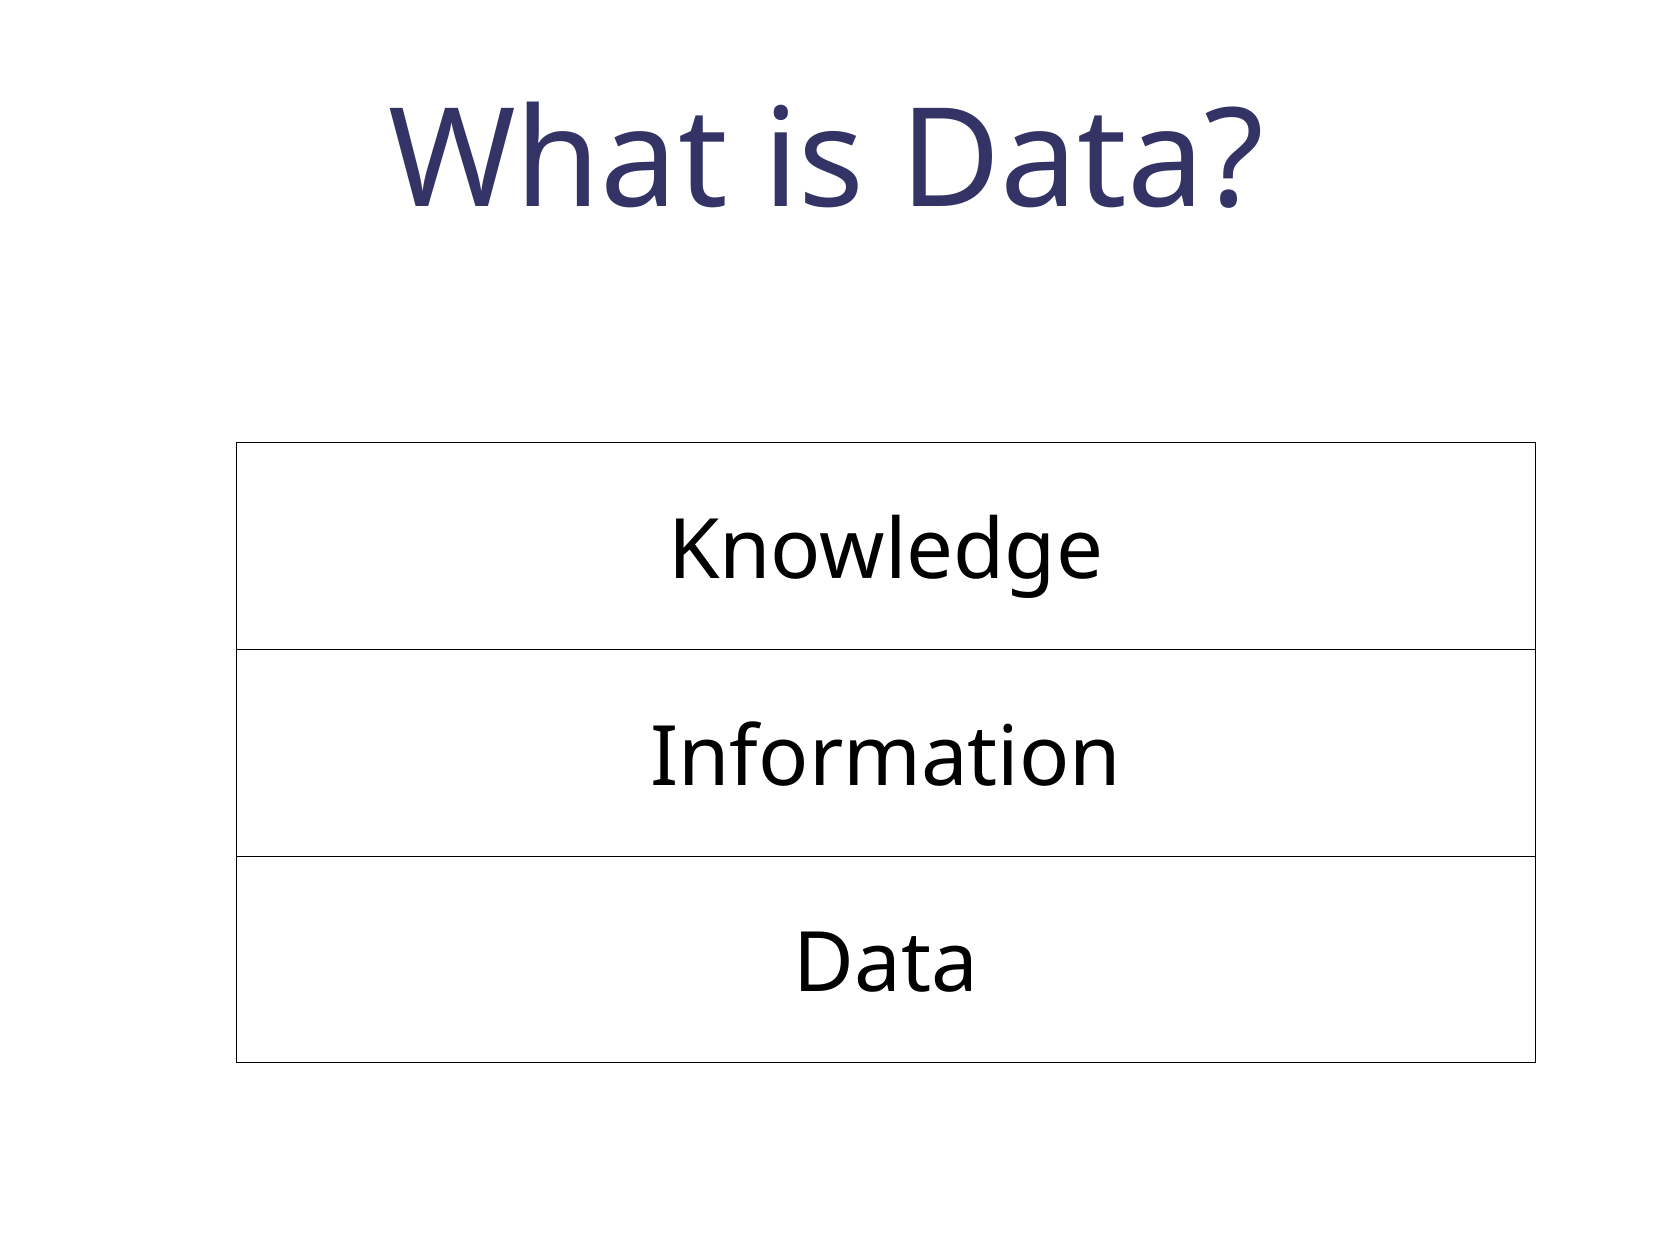

# What is Data?
Knowledge
Information
Data